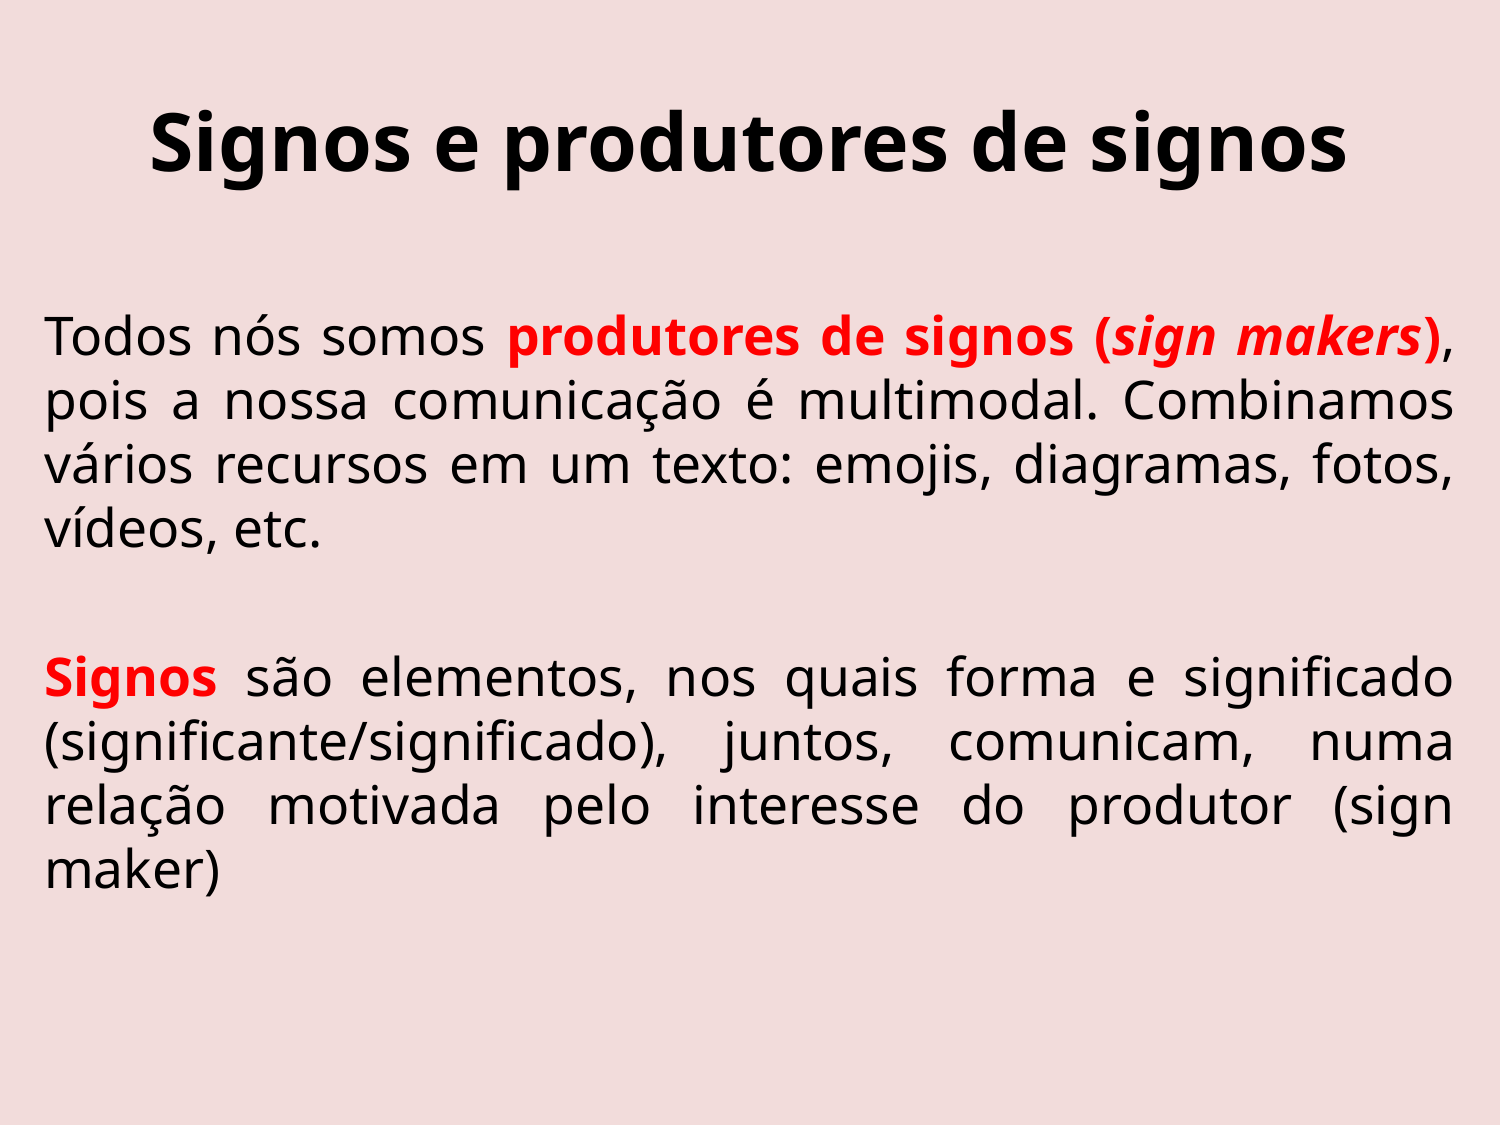

# Signos e produtores de signos
Todos nós somos produtores de signos (sign makers), pois a nossa comunicação é multimodal. Combinamos vários recursos em um texto: emojis, diagramas, fotos, vídeos, etc.
Signos são elementos, nos quais forma e significado (significante/significado), juntos, comunicam, numa relação motivada pelo interesse do produtor (sign maker)